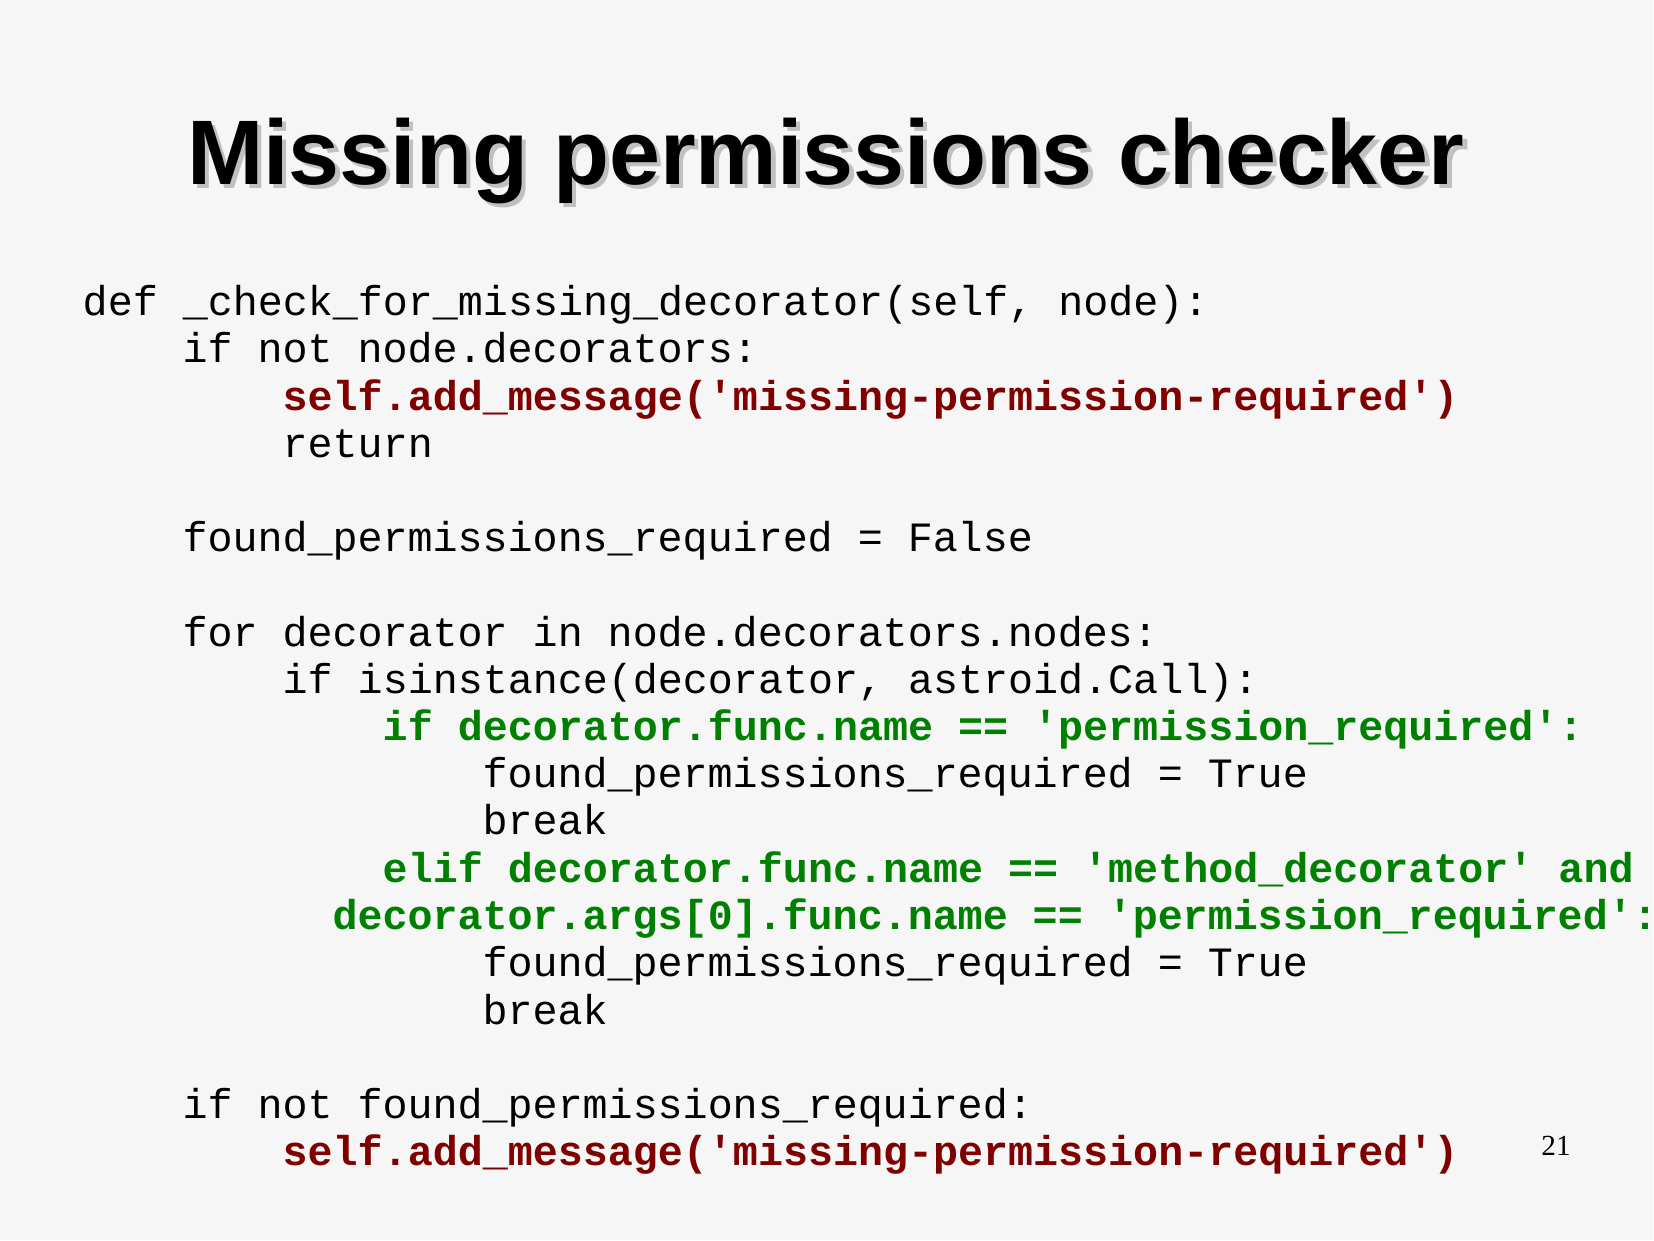

Missing permissions checker
# def _check_for_missing_decorator(self, node):
 if not node.decorators:
 self.add_message('missing-permission-required')
 return
 found_permissions_required = False
 for decorator in node.decorators.nodes:
 if isinstance(decorator, astroid.Call):
 if decorator.func.name == 'permission_required':
 found_permissions_required = True
 break
 elif decorator.func.name == 'method_decorator' and
 decorator.args[0].func.name == 'permission_required':
 found_permissions_required = True
 break
 if not found_permissions_required:
 self.add_message('missing-permission-required')
21